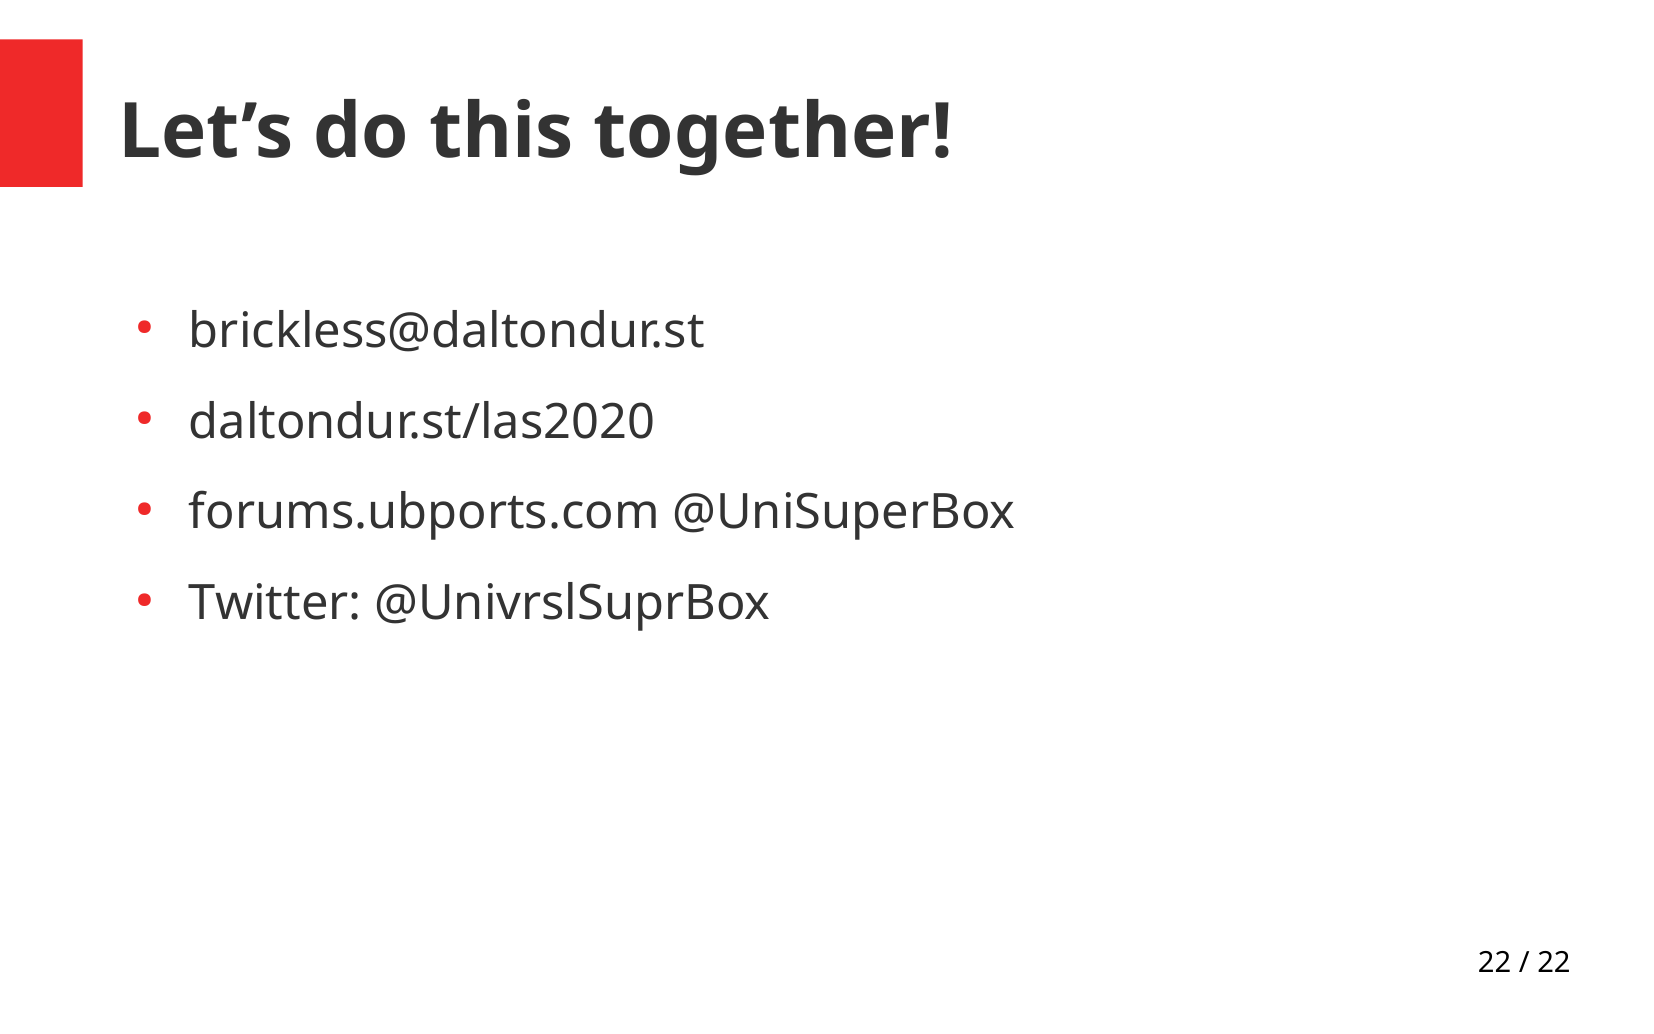

# Let’s do this together!
brickless@daltondur.st
daltondur.st/las2020
forums.ubports.com @UniSuperBox
Twitter: @UnivrslSuprBox
22